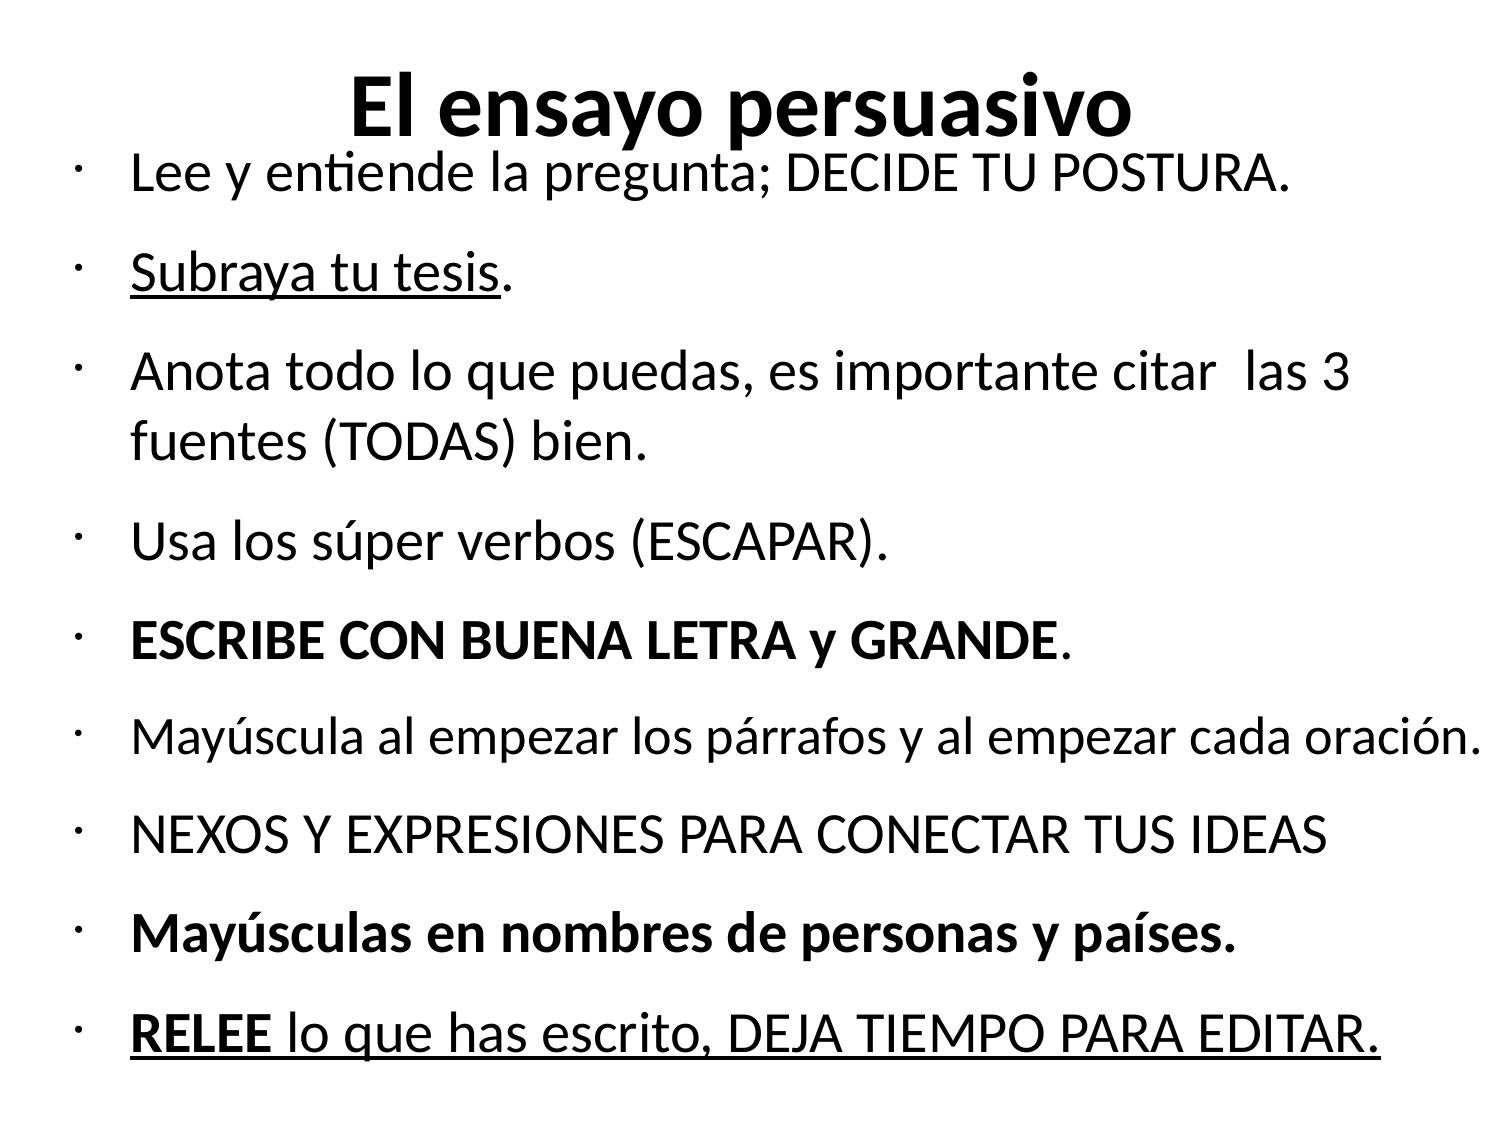

# El ensayo persuasivo
Lee y entiende la pregunta; DECIDE TU POSTURA.
Subraya tu tesis.
Anota todo lo que puedas, es importante citar las 3 fuentes (TODAS) bien.
Usa los súper verbos (ESCAPAR).
ESCRIBE CON BUENA LETRA y GRANDE.
Mayúscula al empezar los párrafos y al empezar cada oración.
NEXOS Y EXPRESIONES PARA CONECTAR TUS IDEAS
Mayúsculas en nombres de personas y países.
RELEE lo que has escrito, DEJA TIEMPO PARA EDITAR.